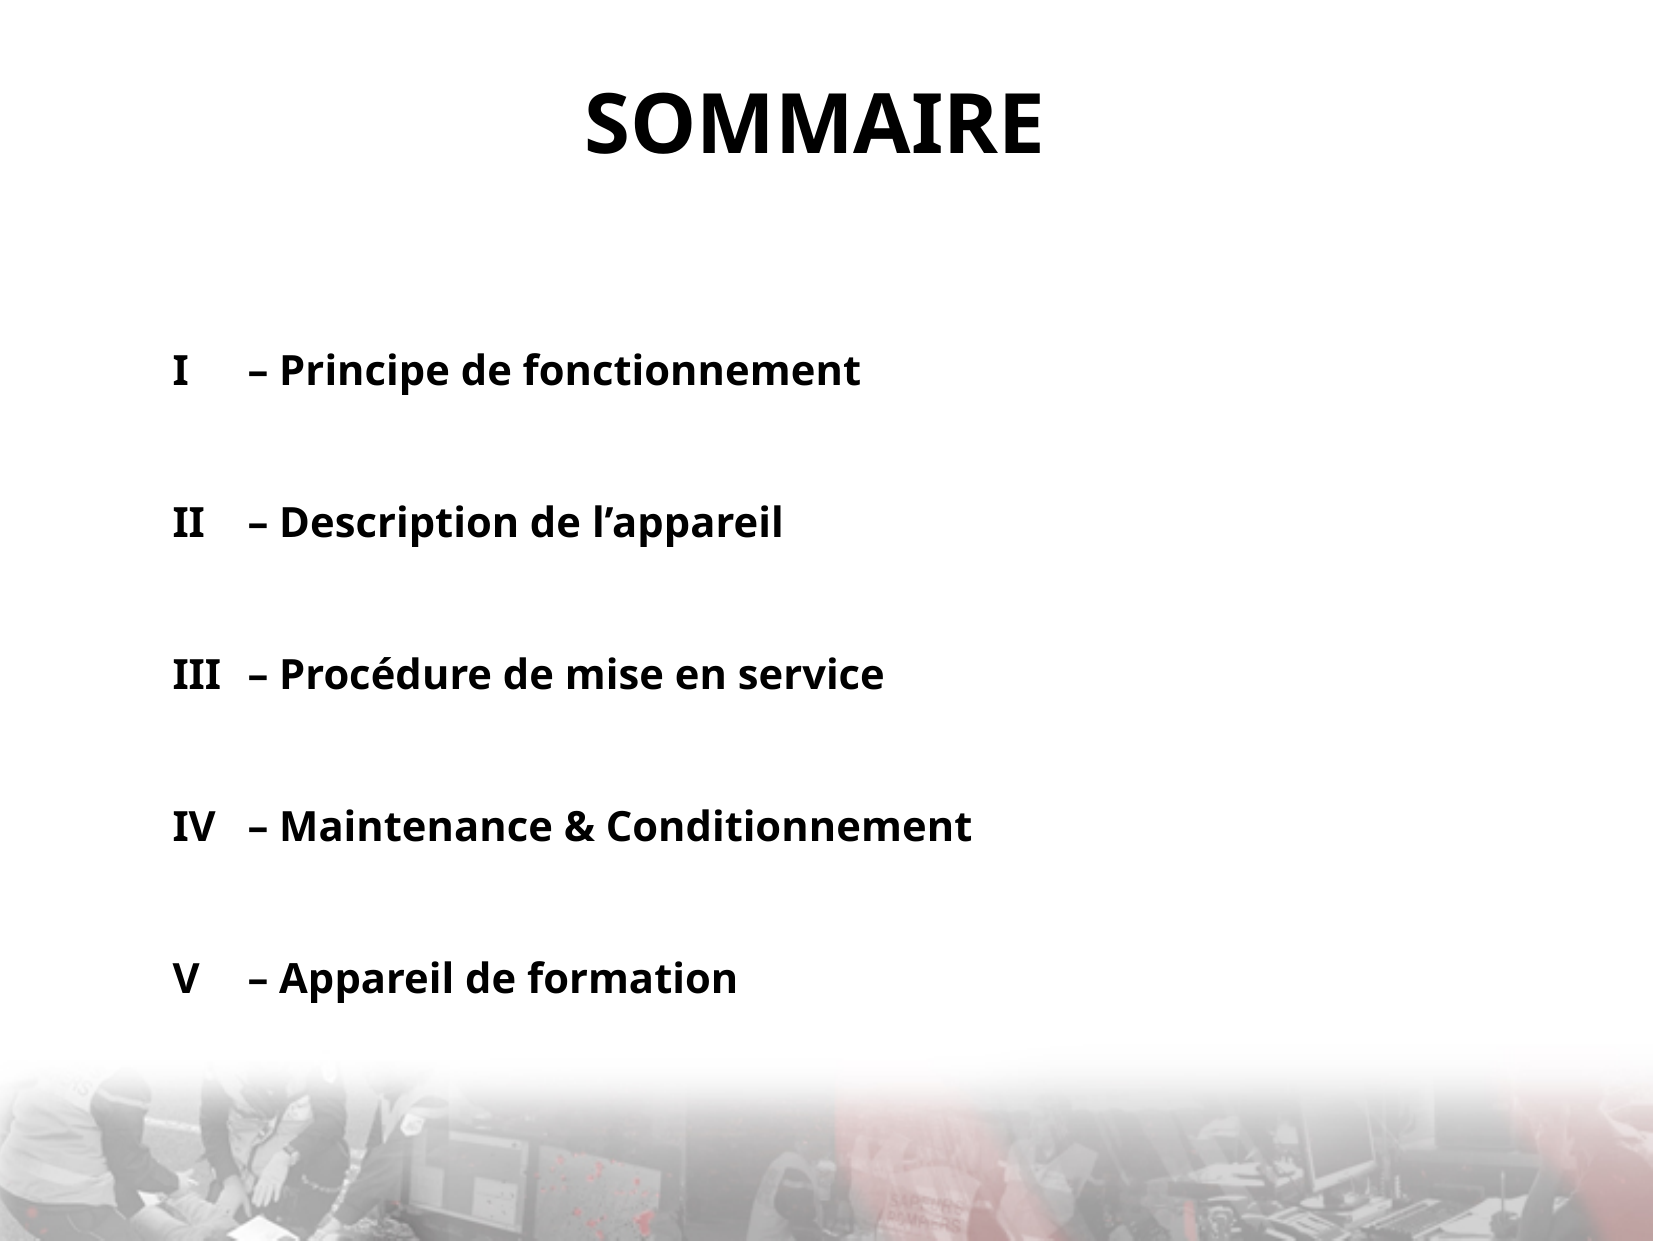

# SOMMAIRE
I	– Principe de fonctionnement
II	– Description de l’appareil
III	– Procédure de mise en service
IV	– Maintenance & Conditionnement
V	– Appareil de formation